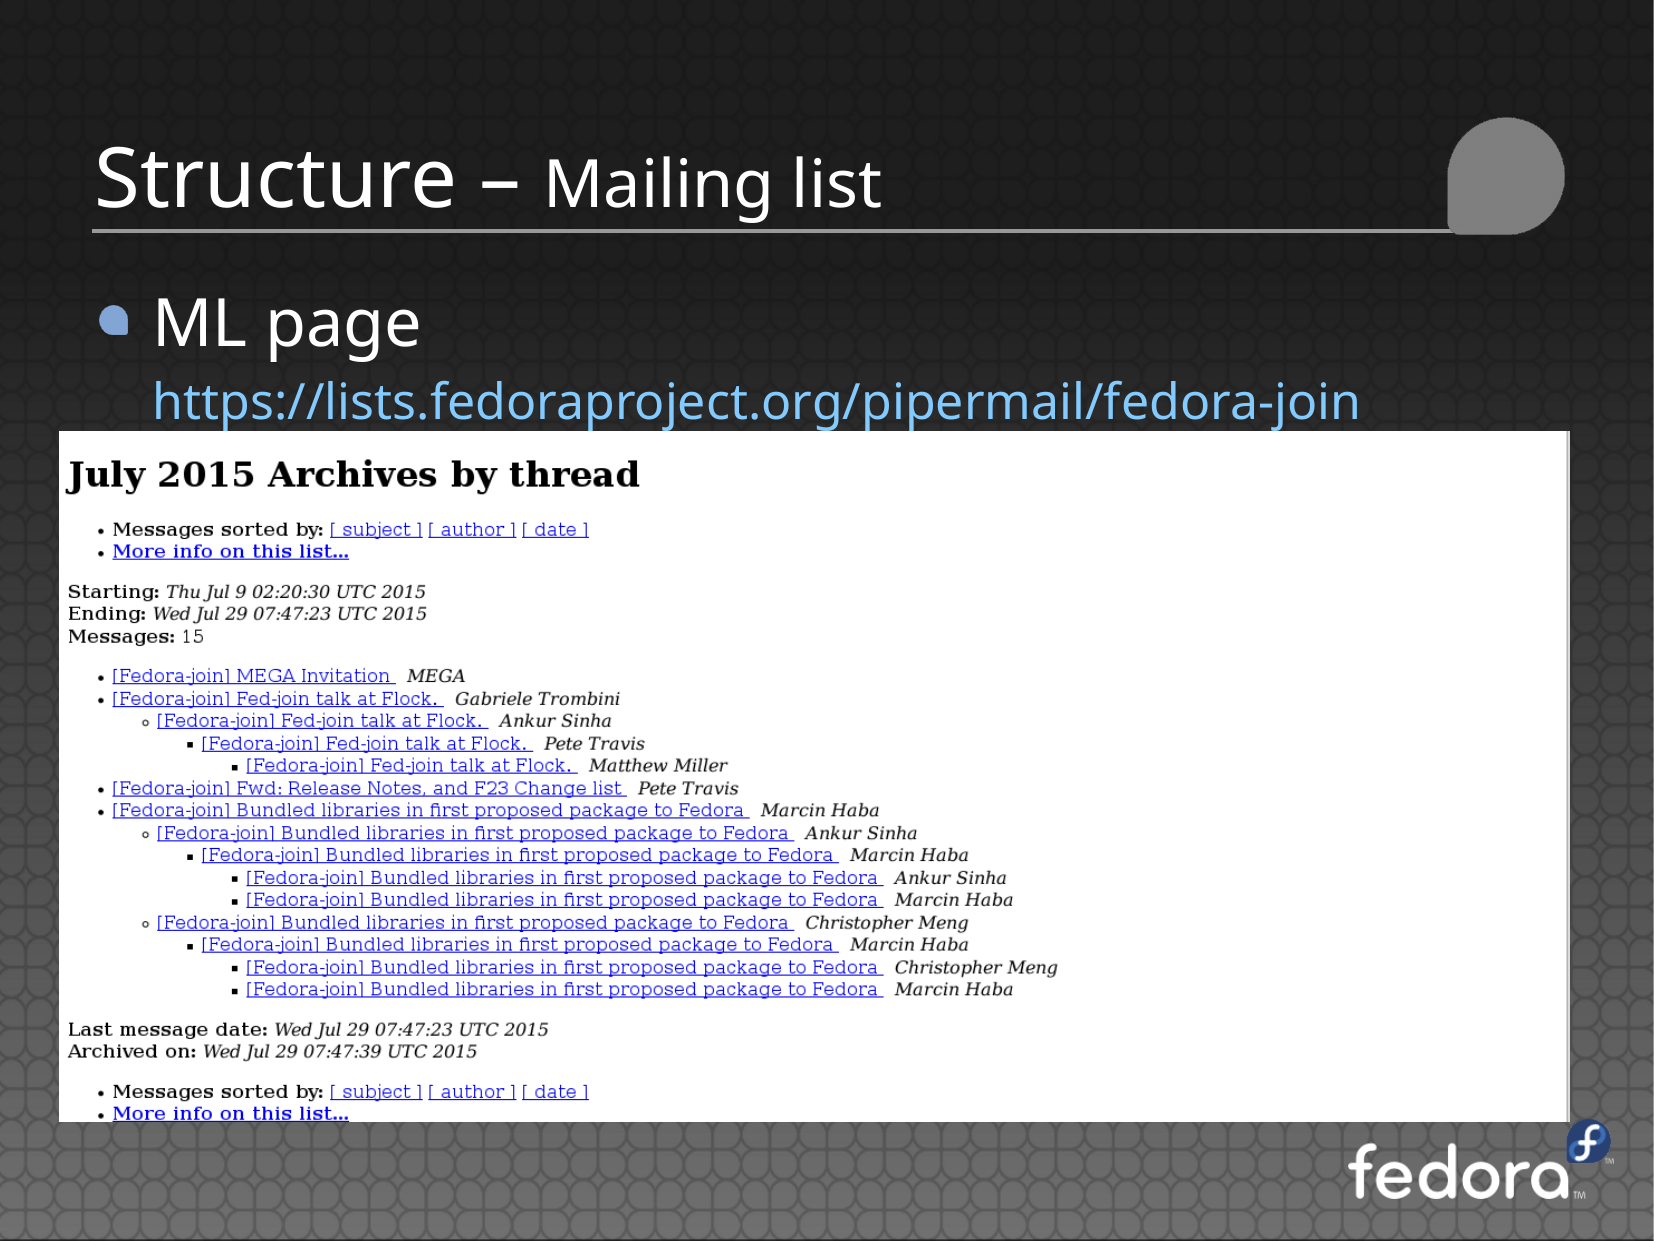

# Structure – Mailing list
ML page https://lists.fedoraproject.org/pipermail/fedora-join